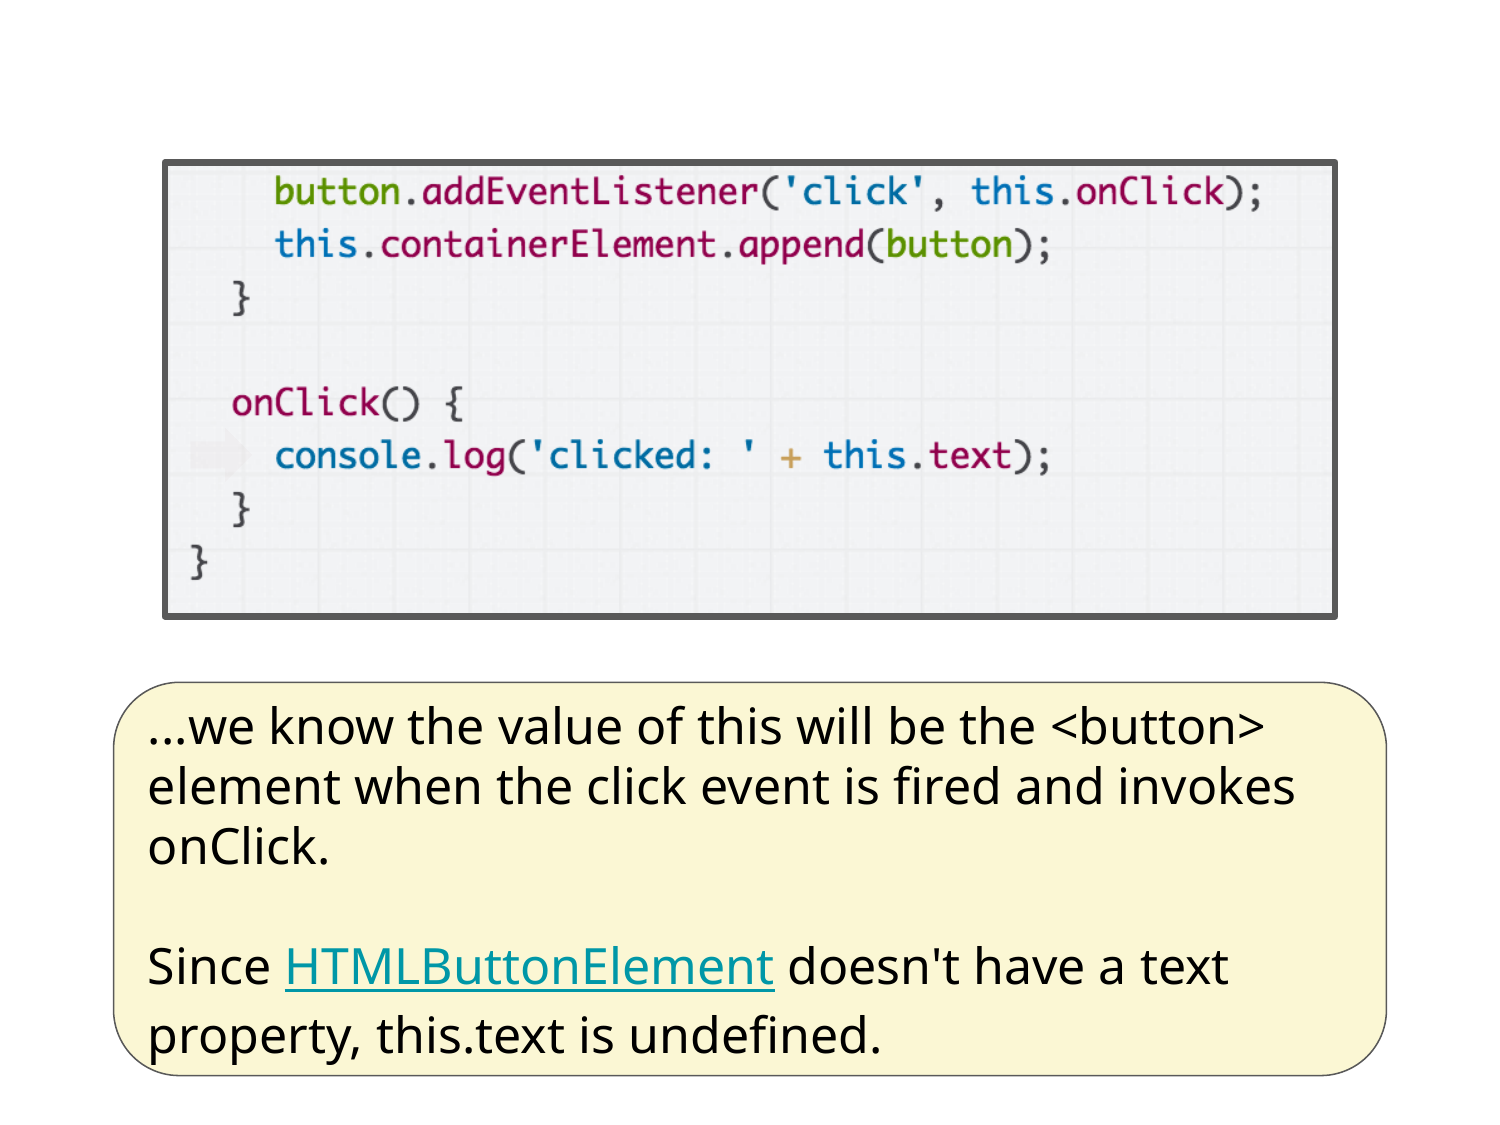

...we know the value of this will be the <button> element when the click event is fired and invokes onClick.
Since HTMLButtonElement doesn't have a text property, this.text is undefined.